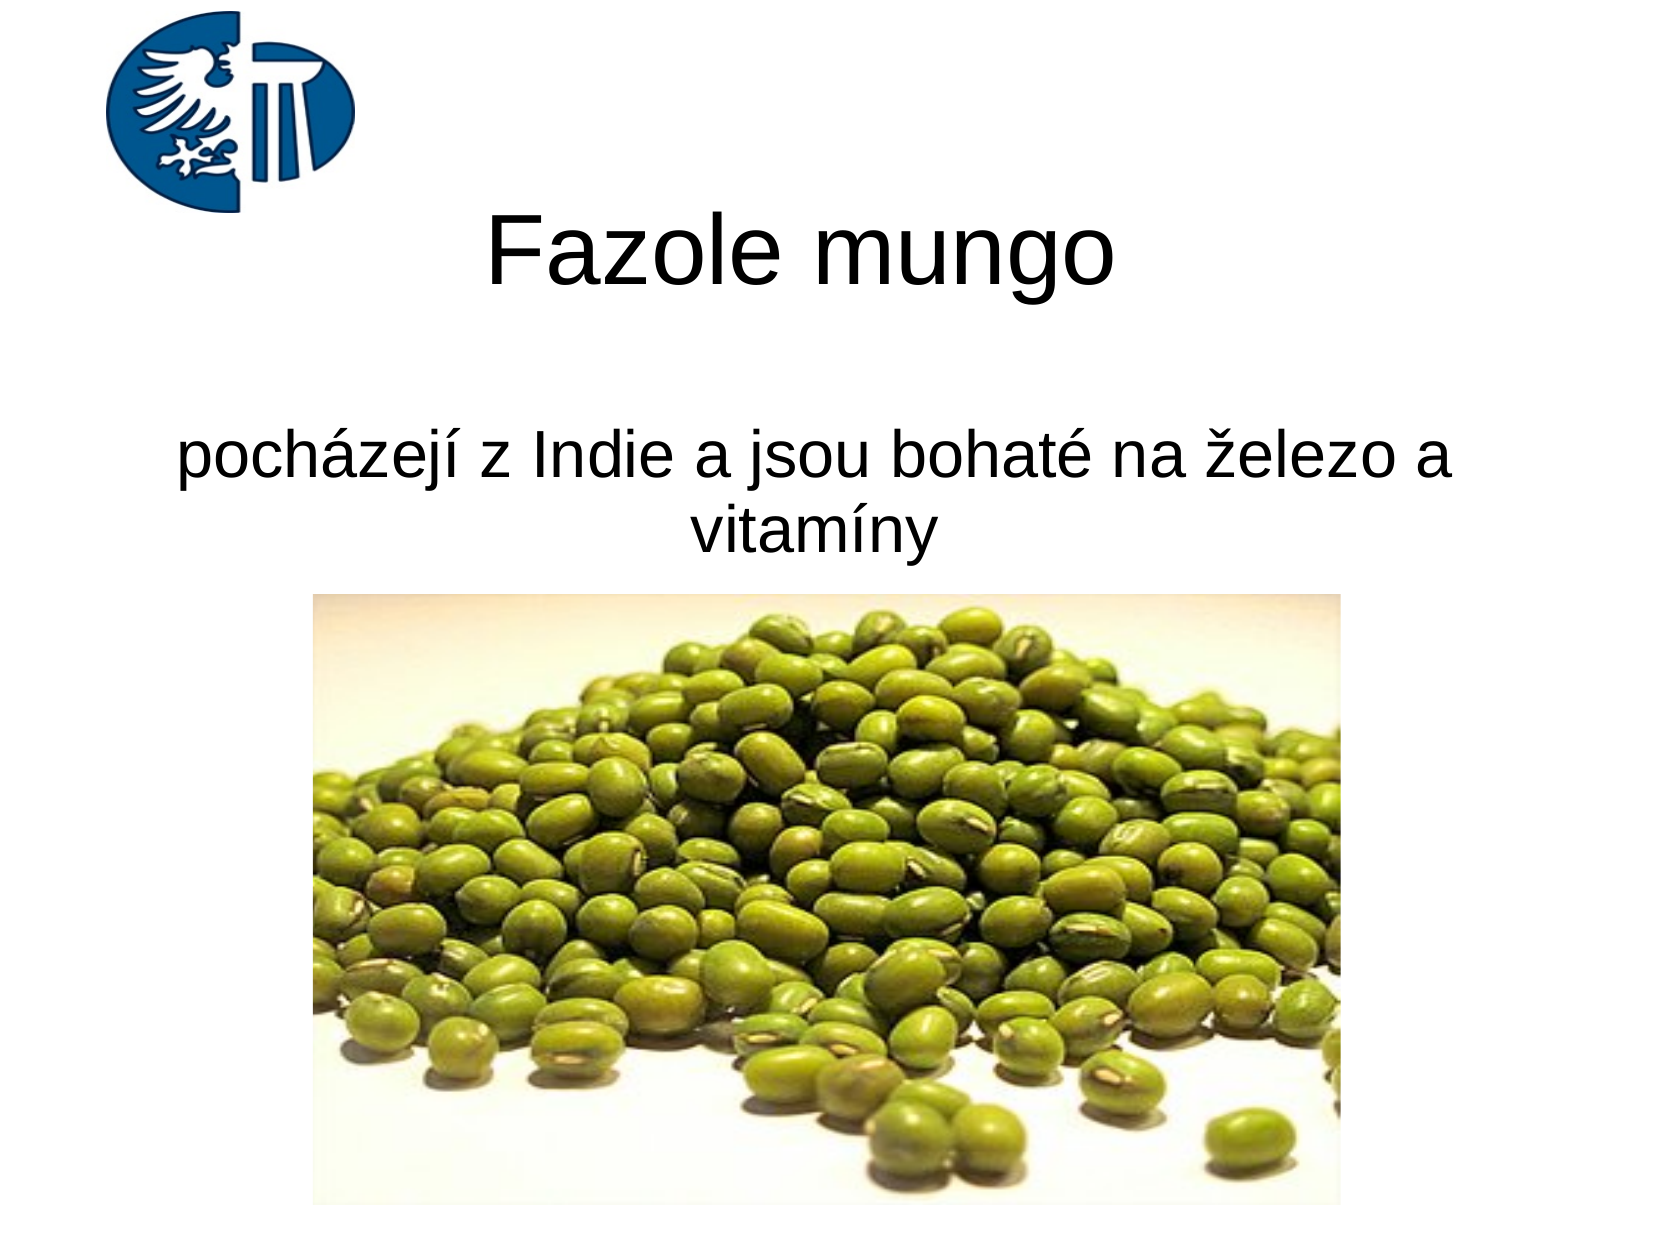

# Fazole mungo pocházejí z Indie a jsou bohaté na železo a vitamíny